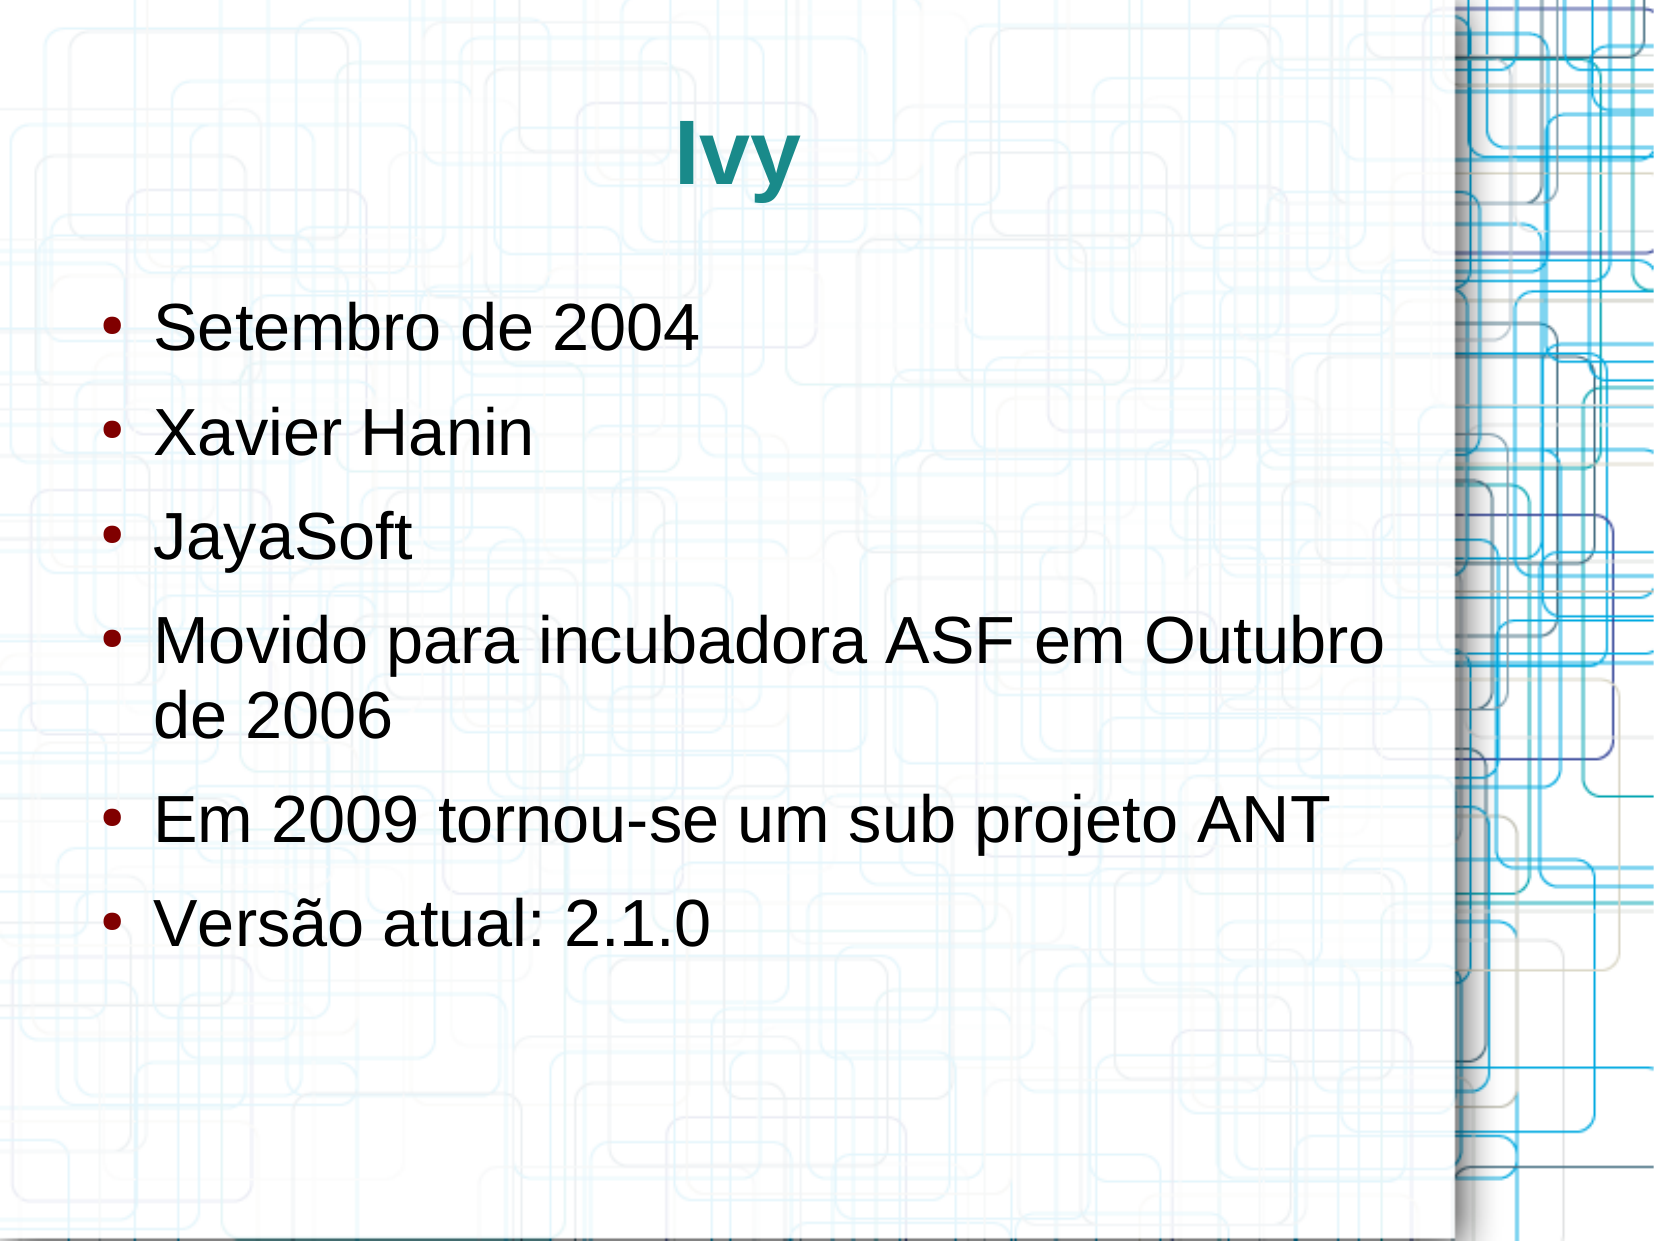

# Ivy
Setembro de 2004
Xavier Hanin
JayaSoft
Movido para incubadora ASF em Outubro de 2006
Em 2009 tornou-se um sub projeto ANT
Versão atual: 2.1.0